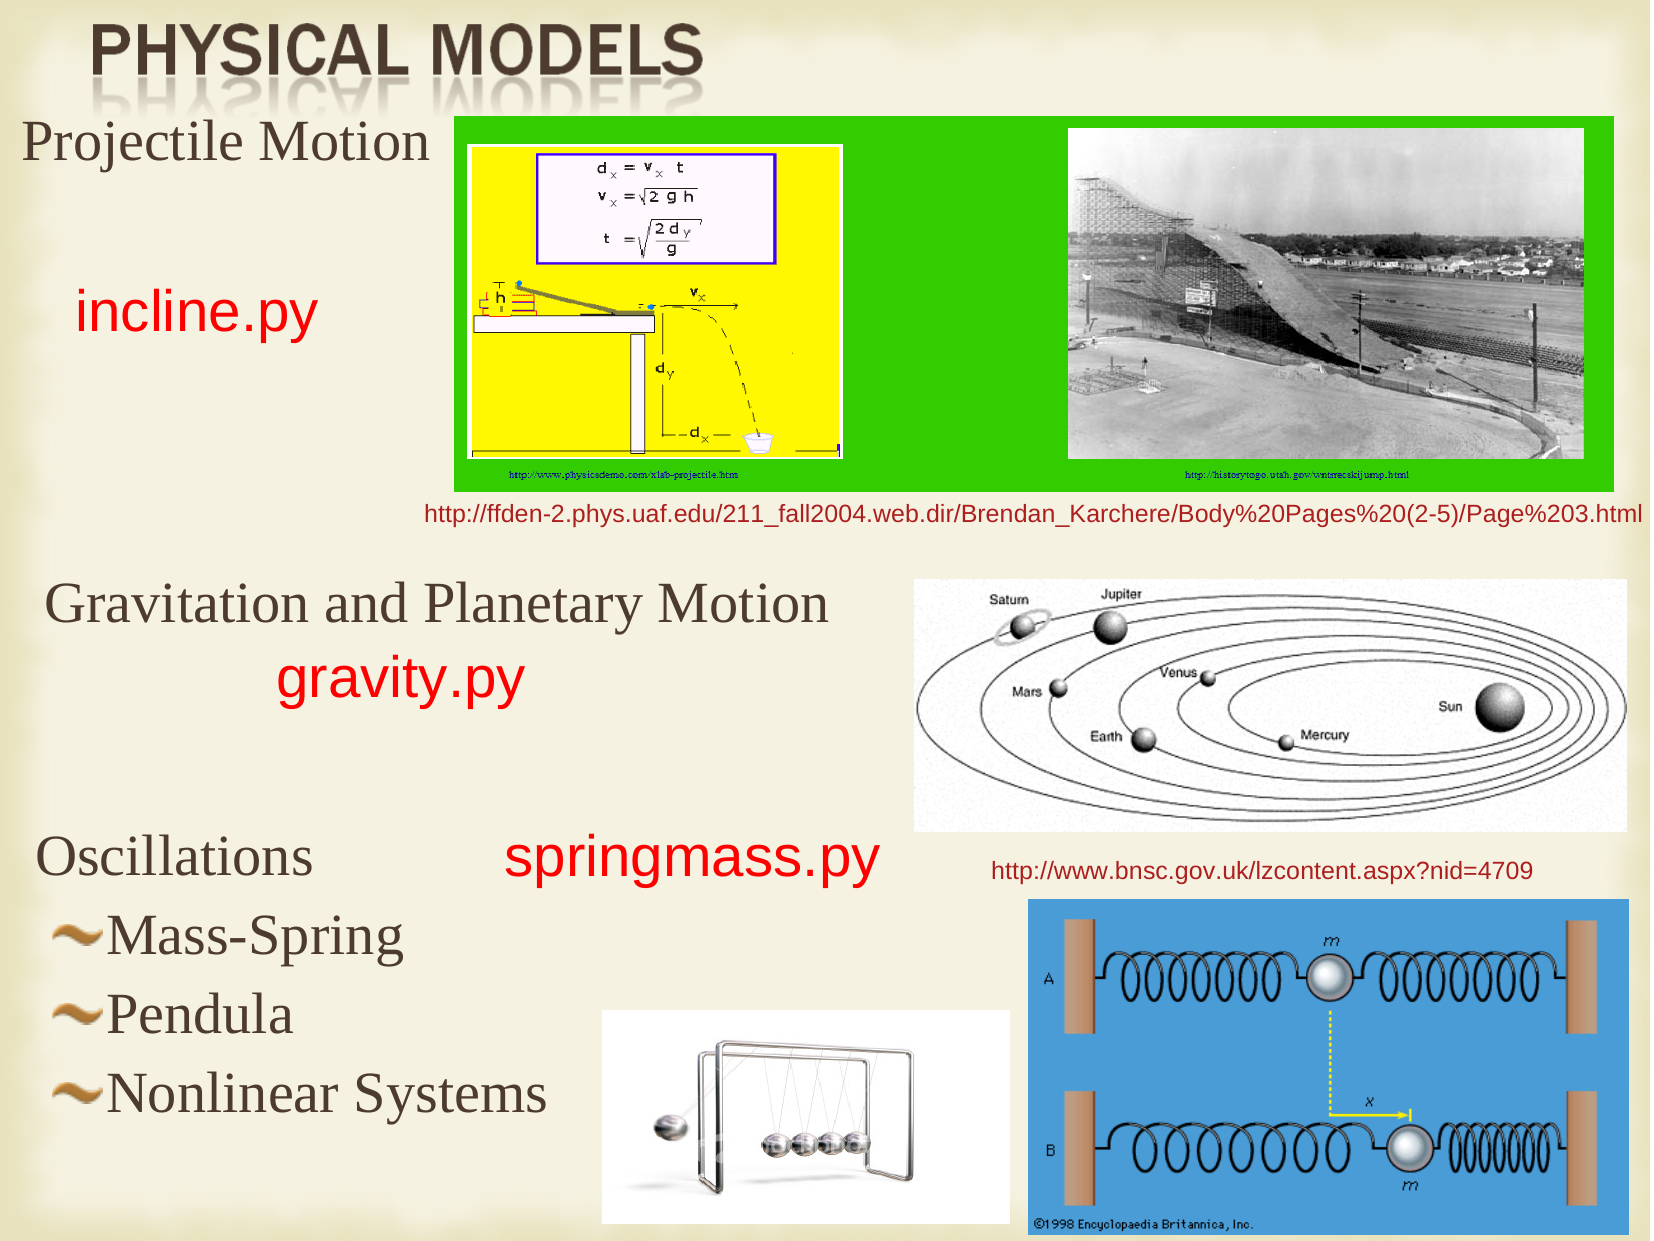

# Projectile Motion
incline.py
http://ffden-2.phys.uaf.edu/211_fall2004.web.dir/Brendan_Karchere/Body%20Pages%20(2-5)/Page%203.html
Gravitation and Planetary Motion
gravity.py
Oscillations
Mass-Spring
Pendula
Nonlinear Systems
springmass.py
http://www.bnsc.gov.uk/lzcontent.aspx?nid=4709